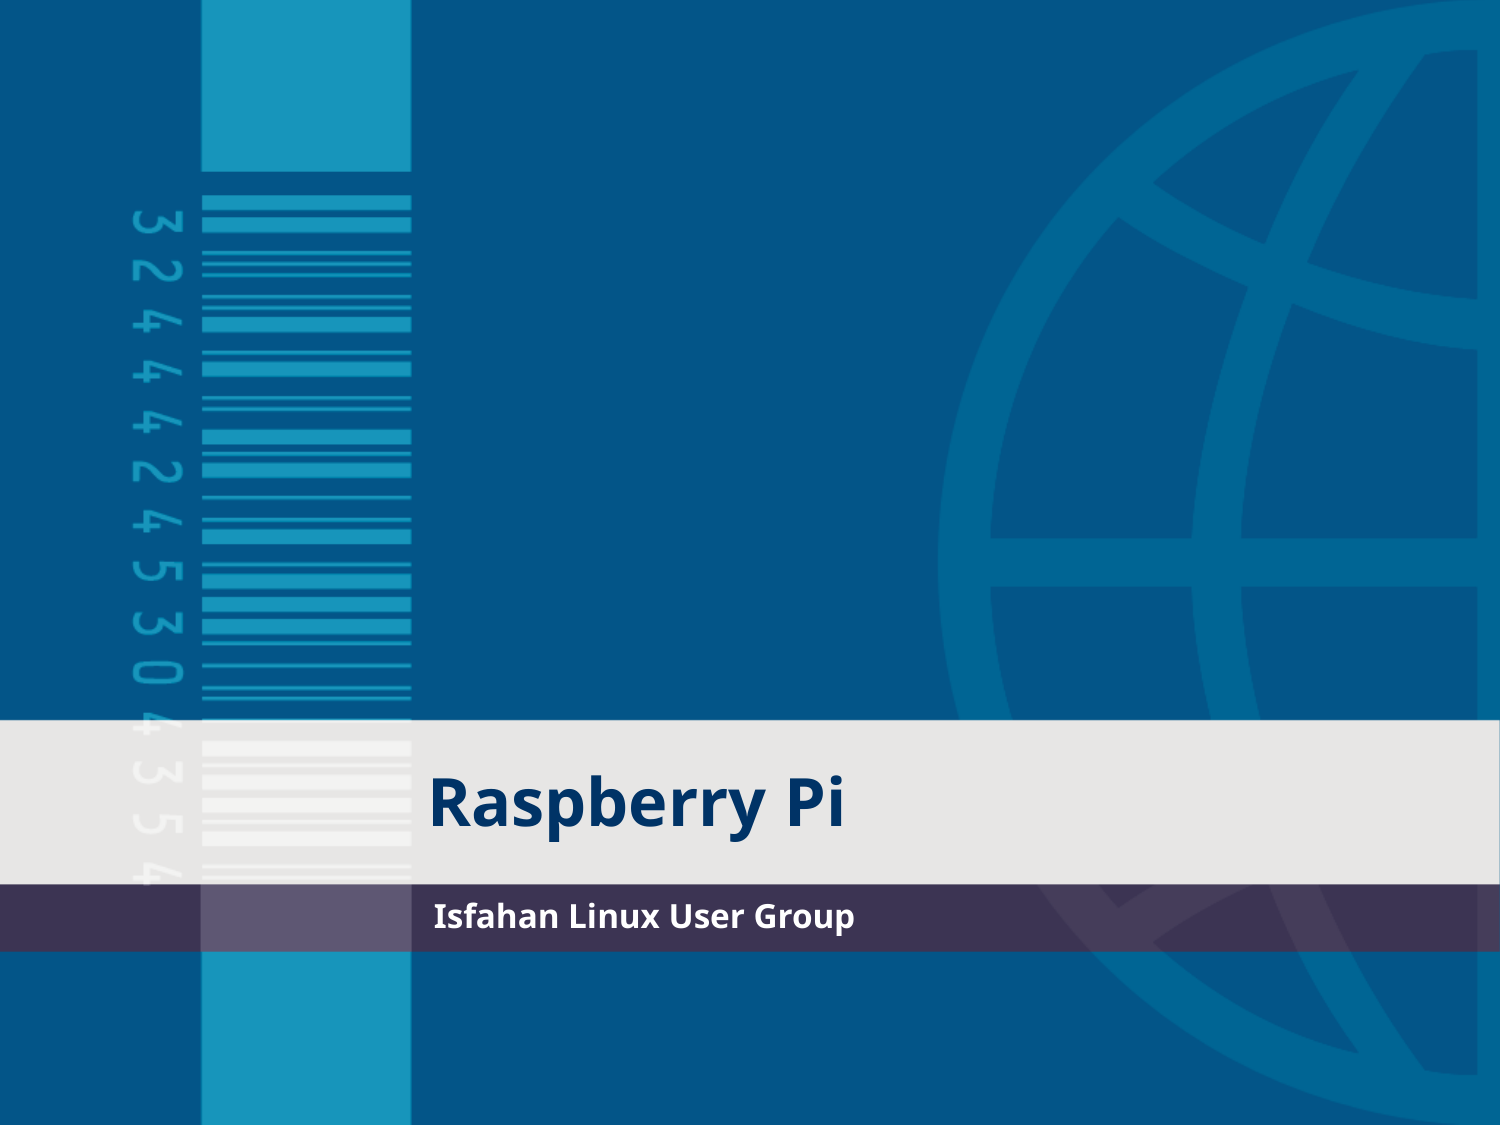

# Raspberry Pi
Isfahan Linux User Group